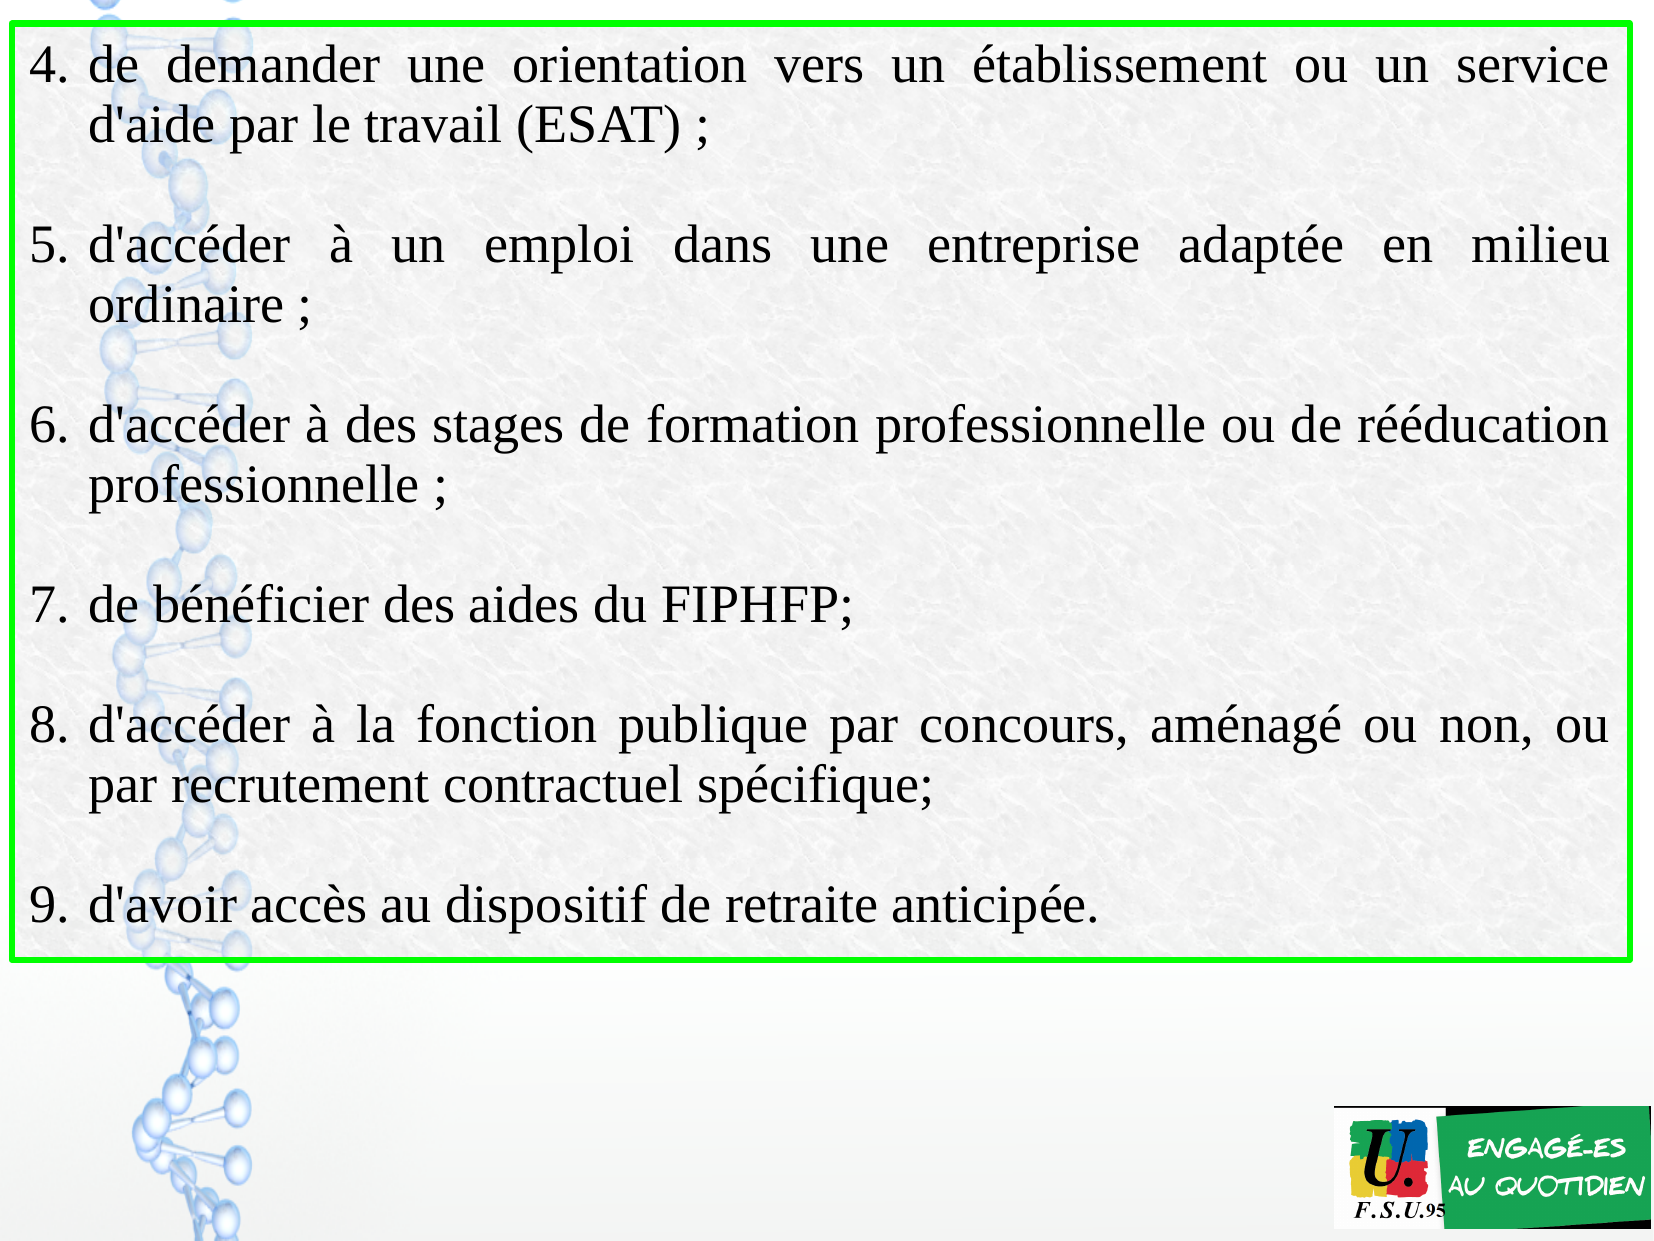

de demander une orientation vers un établissement ou un service d'aide par le travail (ESAT) ;
d'accéder à un emploi dans une entreprise adaptée en milieu ordinaire ;
d'accéder à des stages de formation professionnelle ou de rééducation professionnelle ;
de bénéficier des aides du FIPHFP;
d'accéder à la fonction publique par concours, aménagé ou non, ou par recrutement contractuel spécifique;
d'avoir accès au dispositif de retraite anticipée.